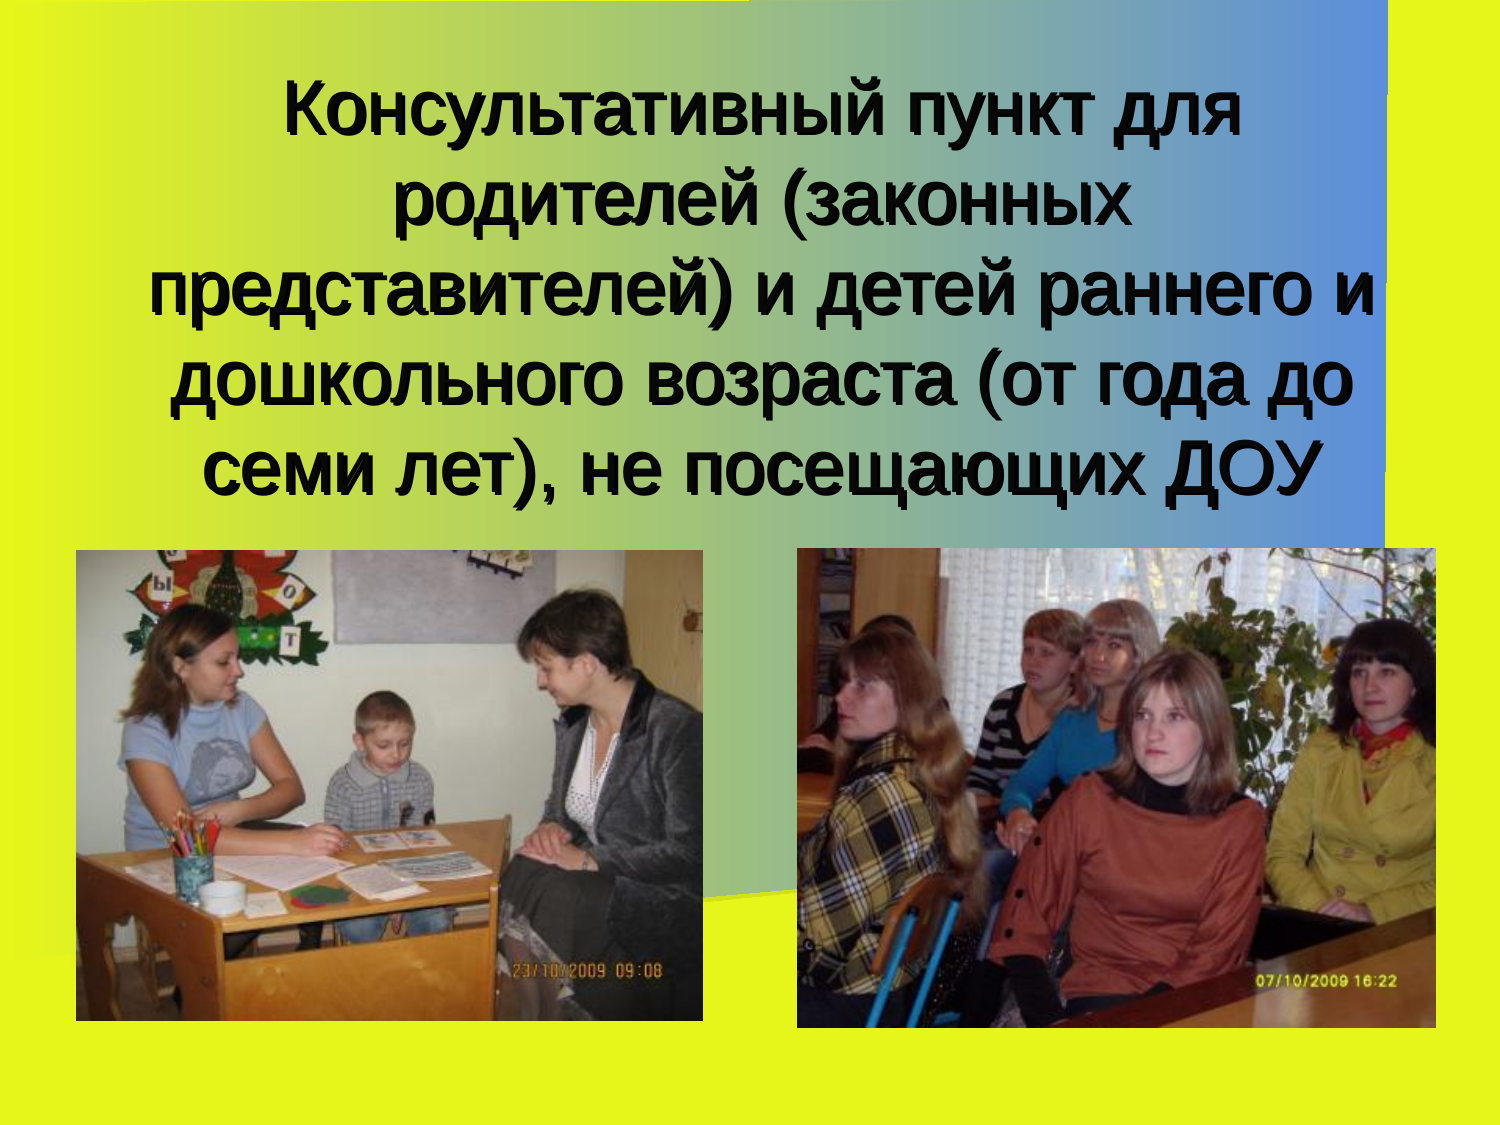

# Консультативный пункт для родителей (законных представителей) и детей раннего и дошкольного возраста (от года до семи лет), не посещающих ДОУ